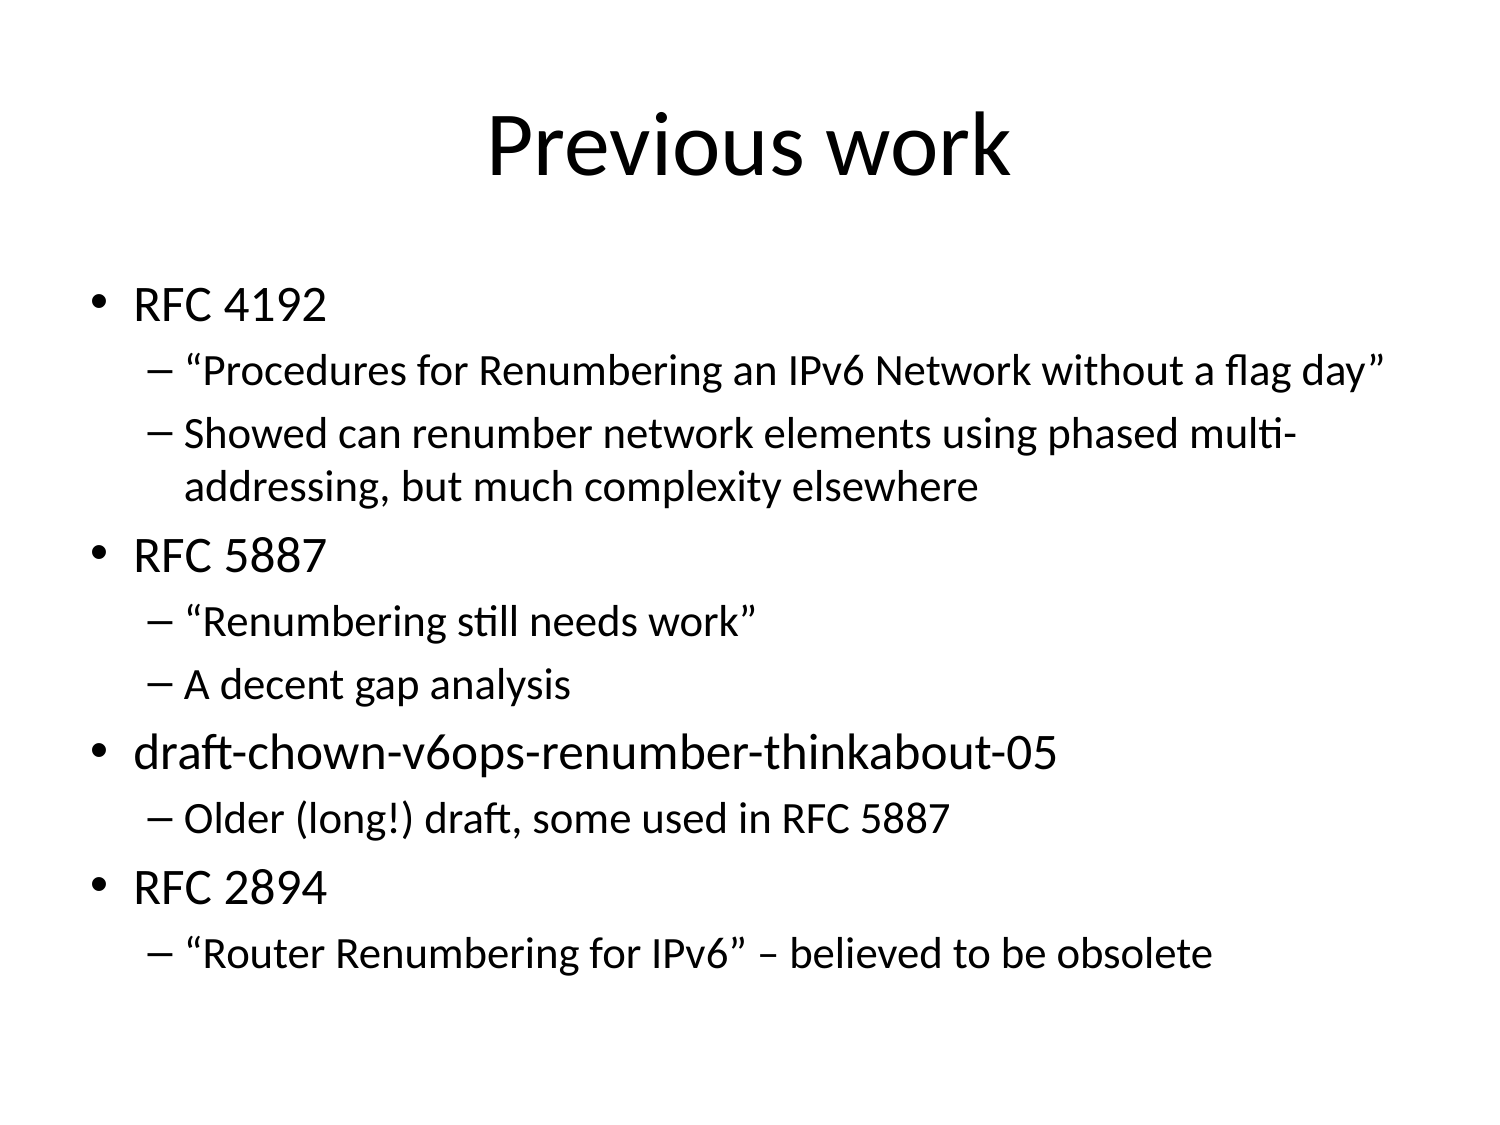

# Previous work
RFC 4192
“Procedures for Renumbering an IPv6 Network without a flag day”
Showed can renumber network elements using phased multi-addressing, but much complexity elsewhere
RFC 5887
“Renumbering still needs work”
A decent gap analysis
draft-chown-v6ops-renumber-thinkabout-05
Older (long!) draft, some used in RFC 5887
RFC 2894
“Router Renumbering for IPv6” – believed to be obsolete